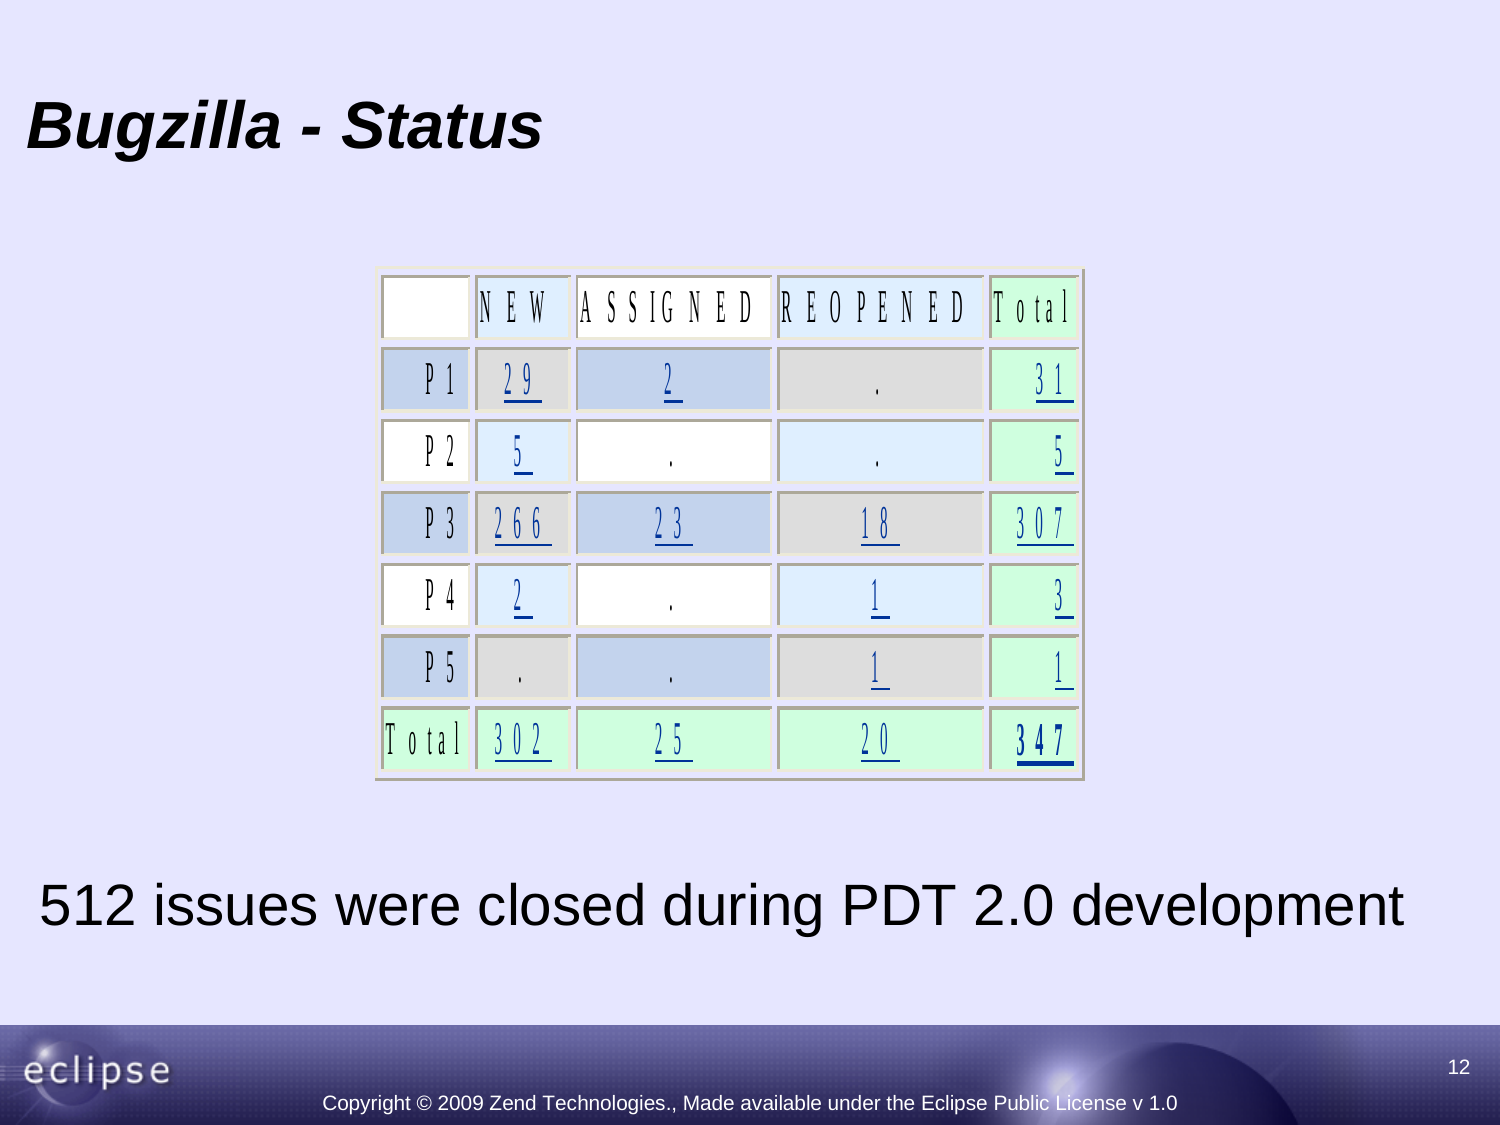

# Bugzilla - Status
512 issues were closed during PDT 2.0 development
12